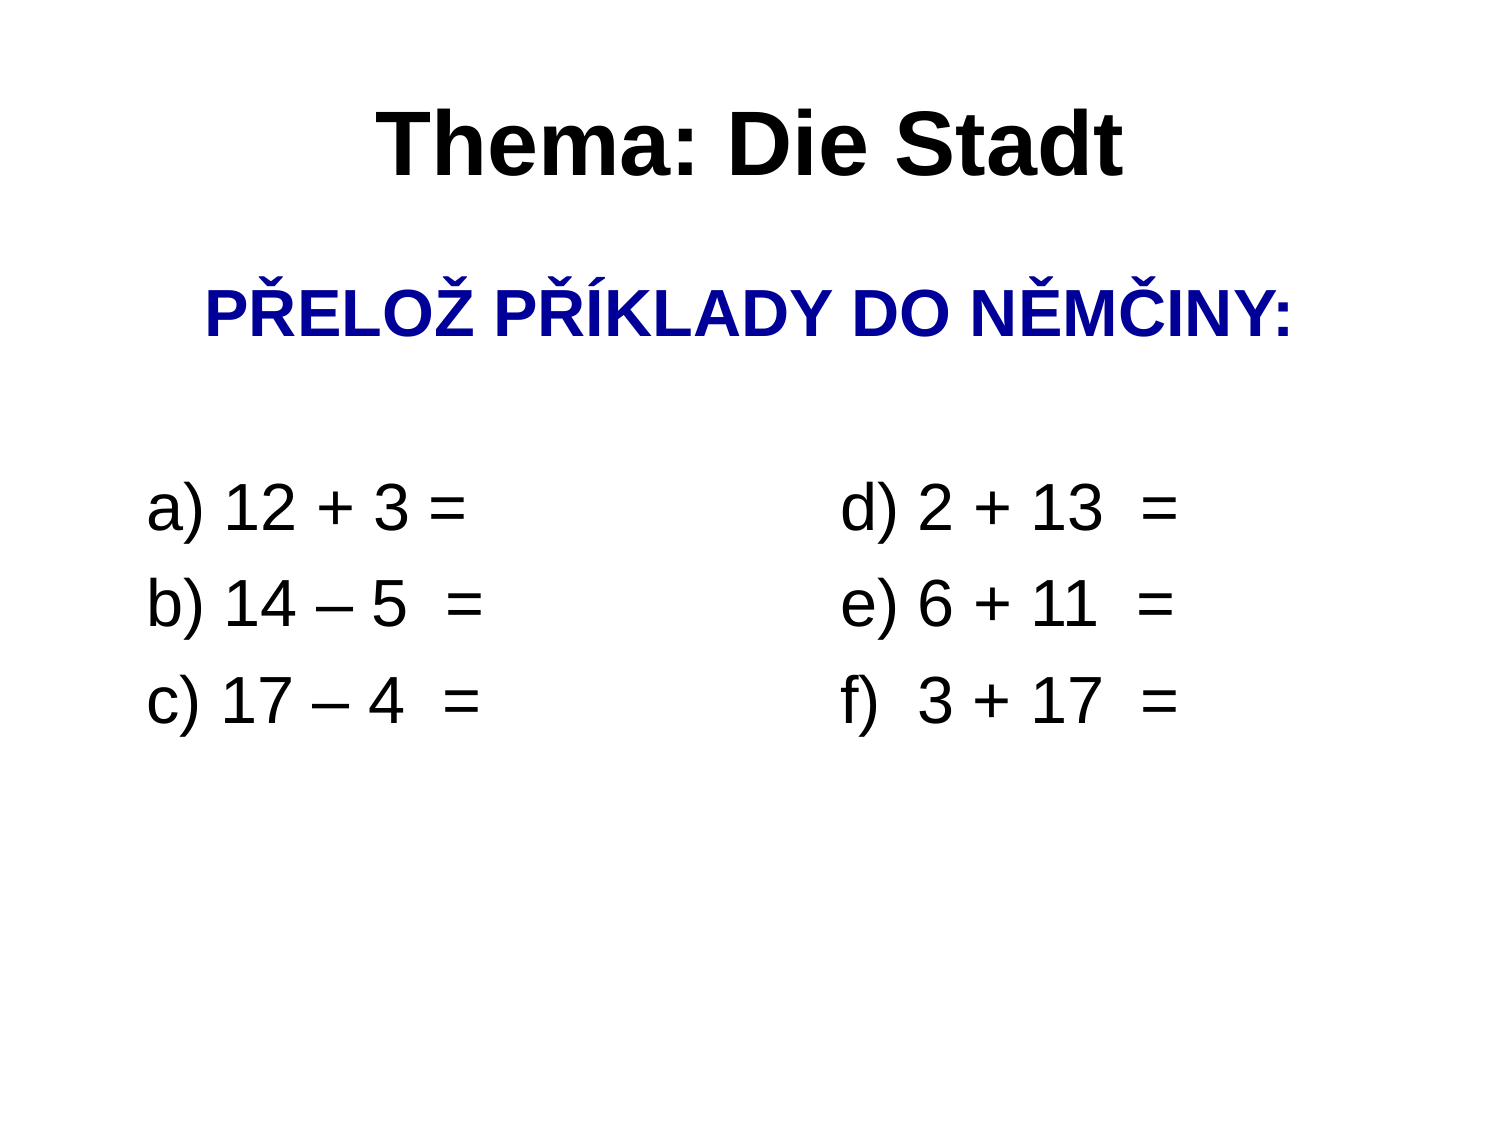

# Thema: Die Stadt
PŘELOŽ PŘÍKLADY DO NĚMČINY:
	a) 12 + 3 =			d) 2 + 13 	=
	b) 14 – 5 =			e) 6 + 11 =
	c) 17 – 4 =			f) 3 + 17 	=